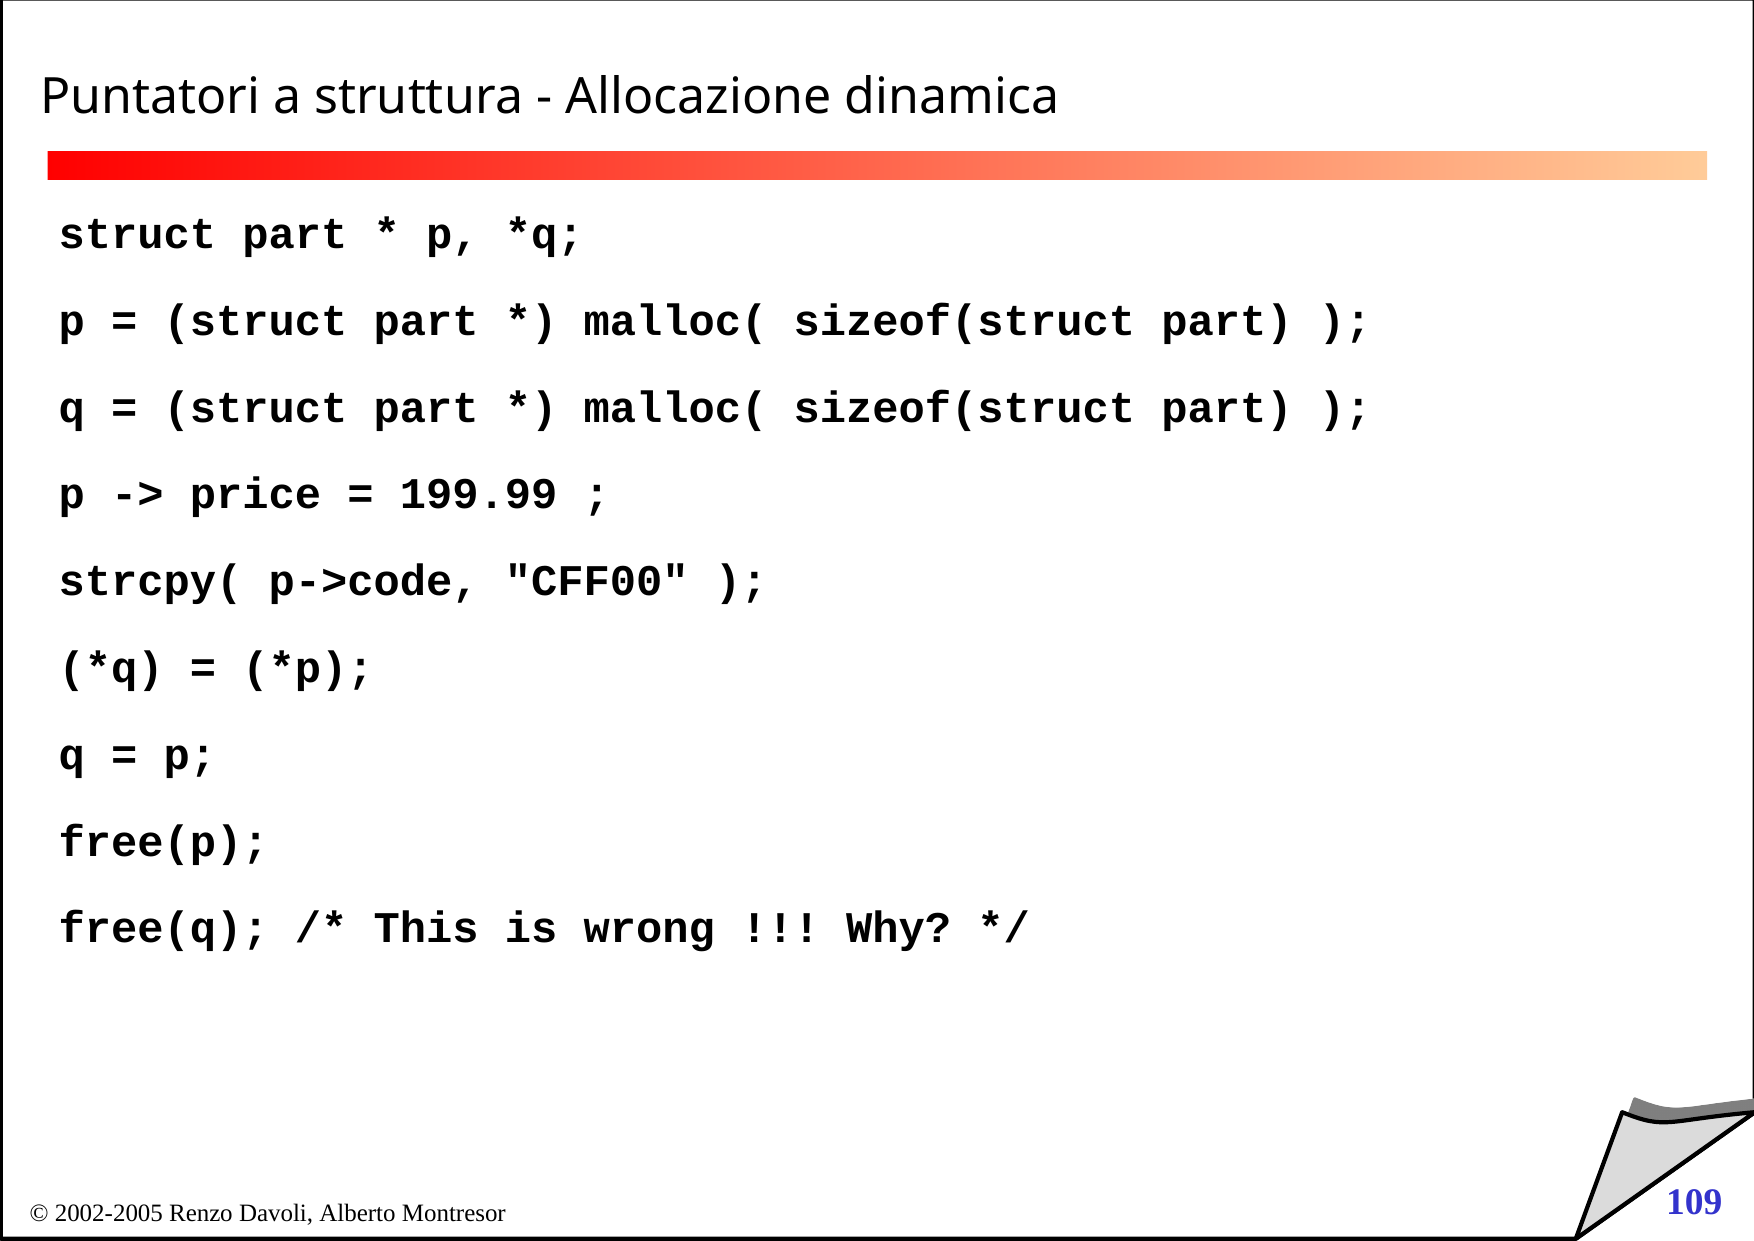

# Puntatori a struttura - Allocazione dinamica
struct part * p, *q;
p = (struct part *) malloc( sizeof(struct part) );
q = (struct part *) malloc( sizeof(struct part) );
p -> price = 199.99 ;
strcpy( p->code, "CFF00" );
(*q) = (*p);
q = p;
free(p);
free(q); /* This is wrong !!! Why? */